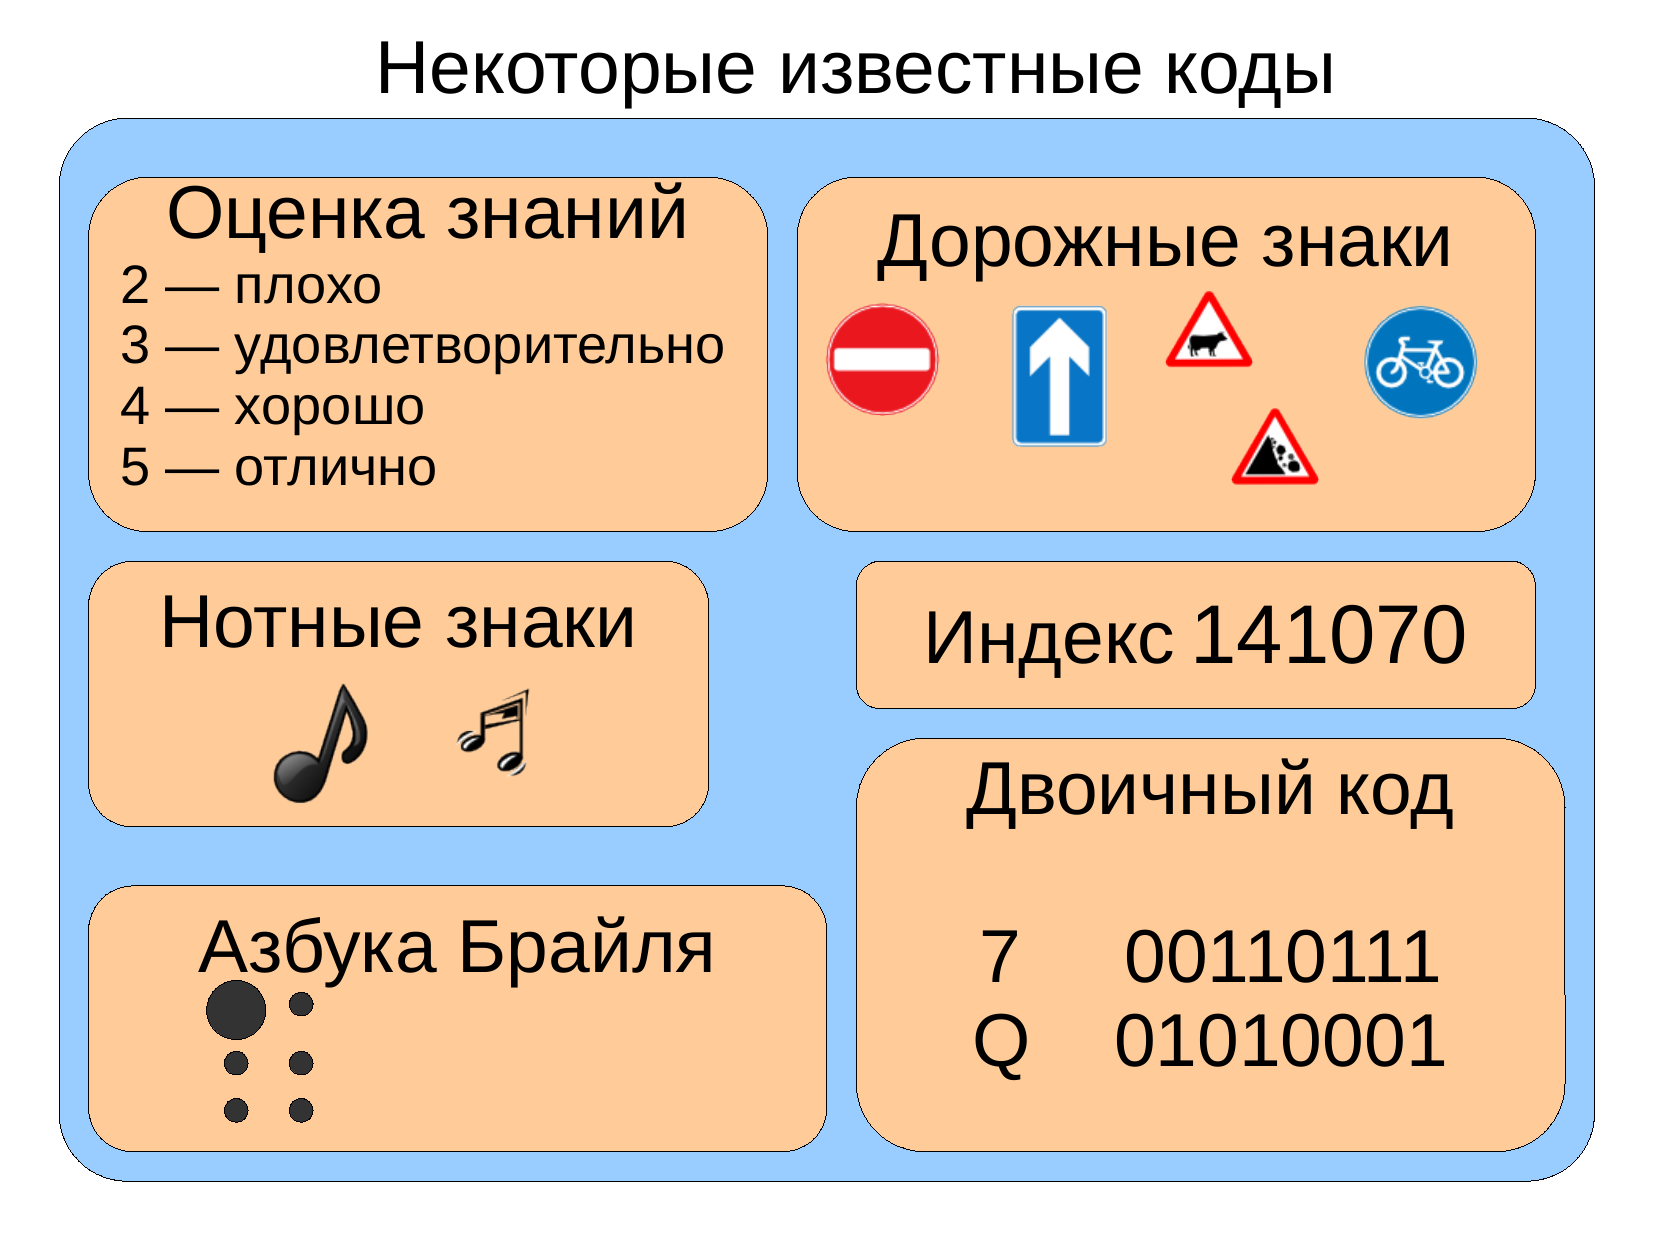

Некоторые известные коды
Оценка знаний
2 — плохо
3 — удовлетворительно
4 — хорошо
5 — отлично
Дорожные знаки
Нотные знаки
Индекс 141070
Двоичный код
7 00110111
Q 01010001
Азбука Брайля